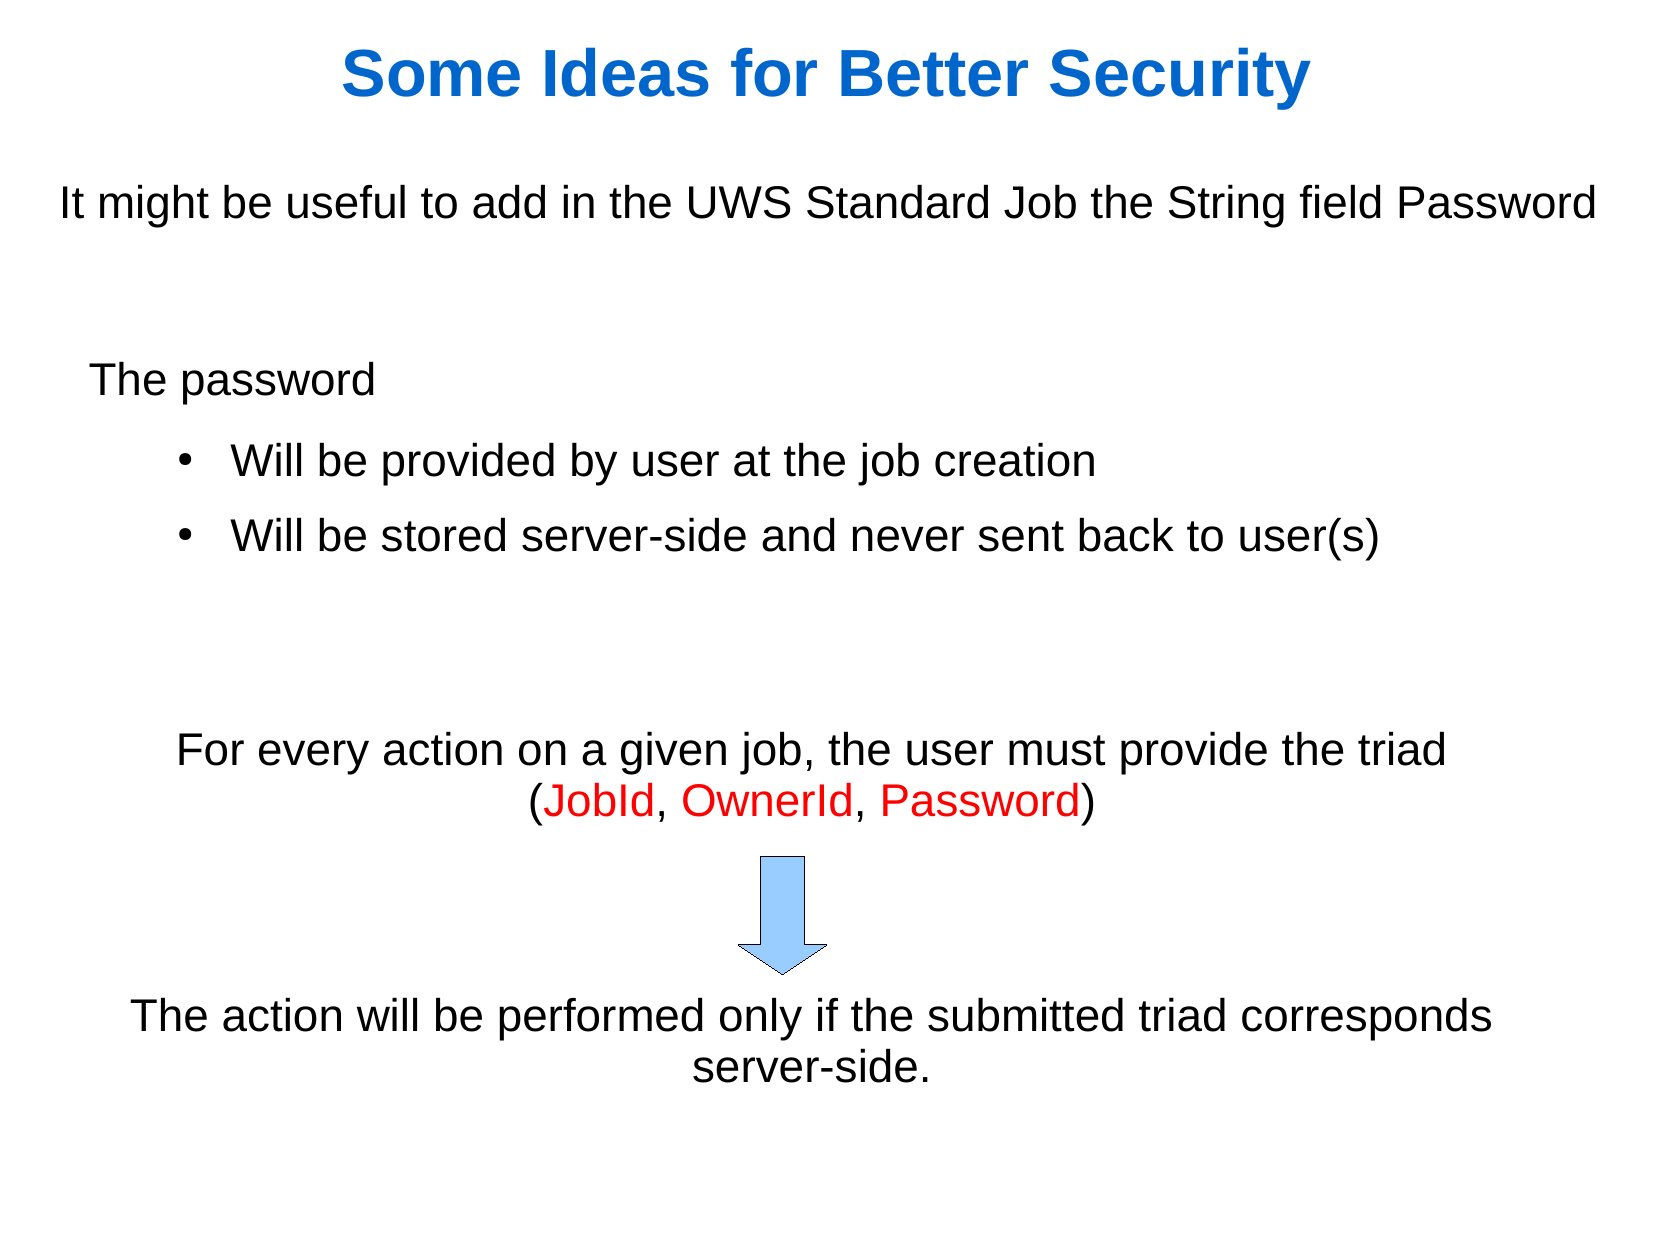

# Some Ideas for Better Security
It might be useful to add in the UWS Standard Job the String field Password
The password
Will be provided by user at the job creation
Will be stored server-side and never sent back to user(s)
For every action on a given job, the user must provide the triad (JobId, OwnerId, Password)
The action will be performed only if the submitted triad corresponds server-side.